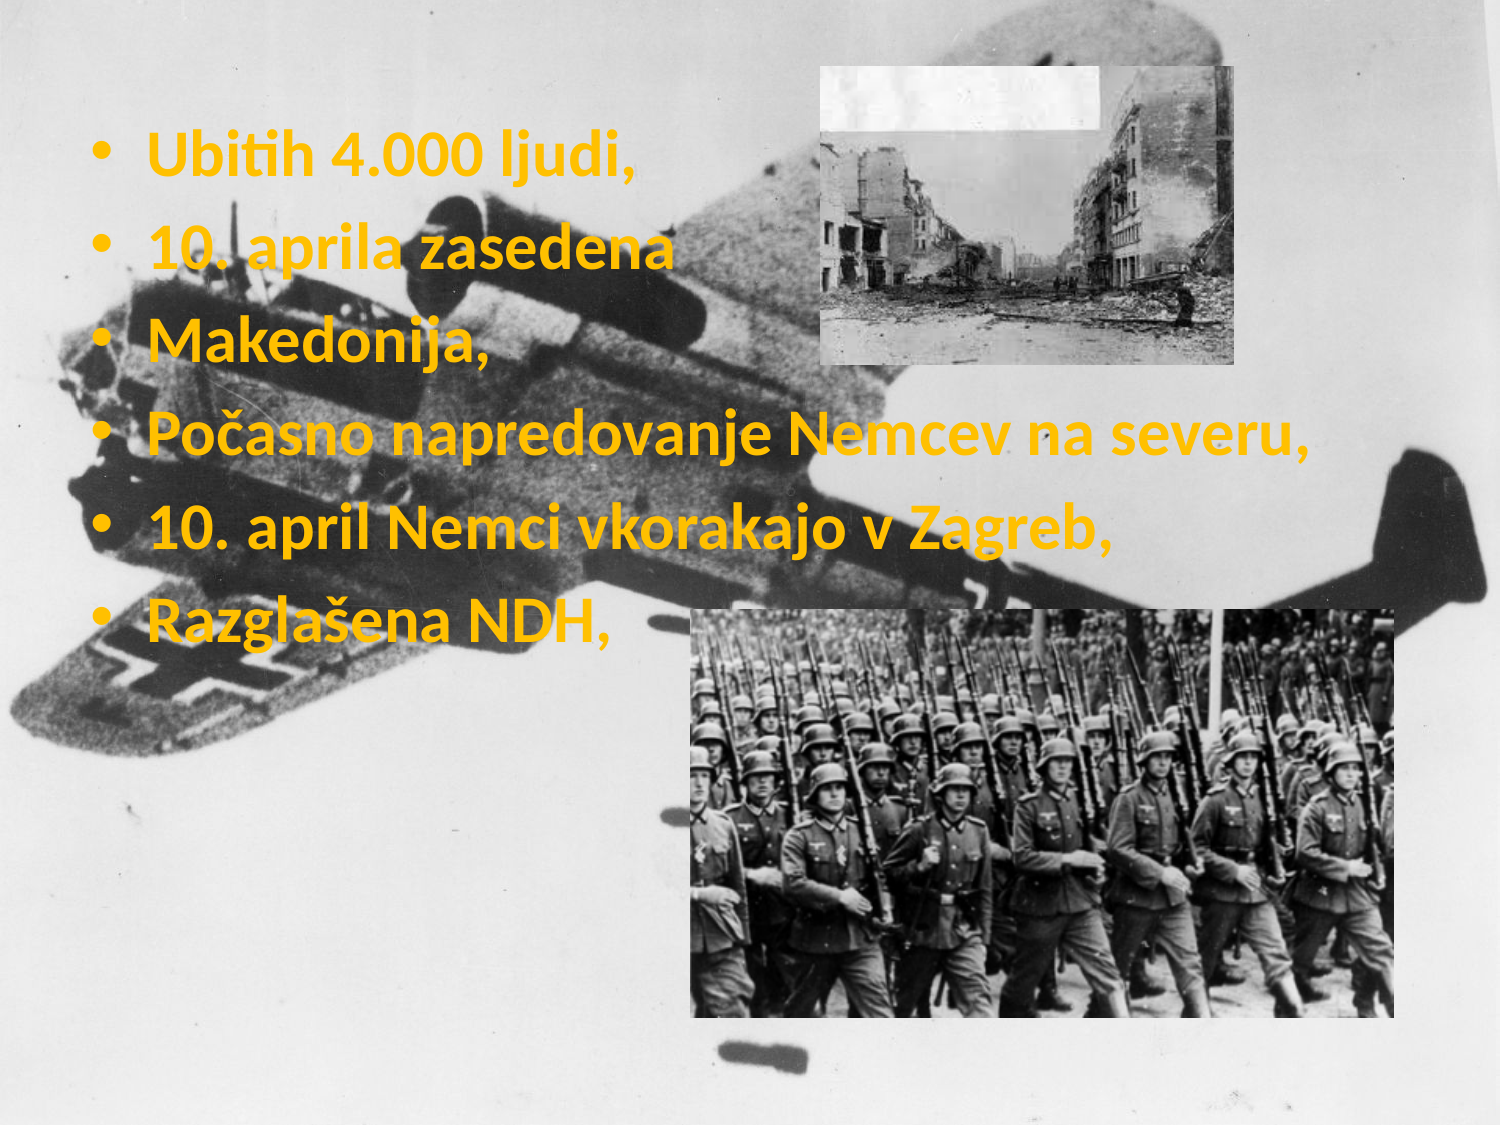

# Ubitih 4.000 ljudi,
10. aprila zasedena
Makedonija,
Počasno napredovanje Nemcev na severu,
10. april Nemci vkorakajo v Zagreb,
Razglašena NDH,